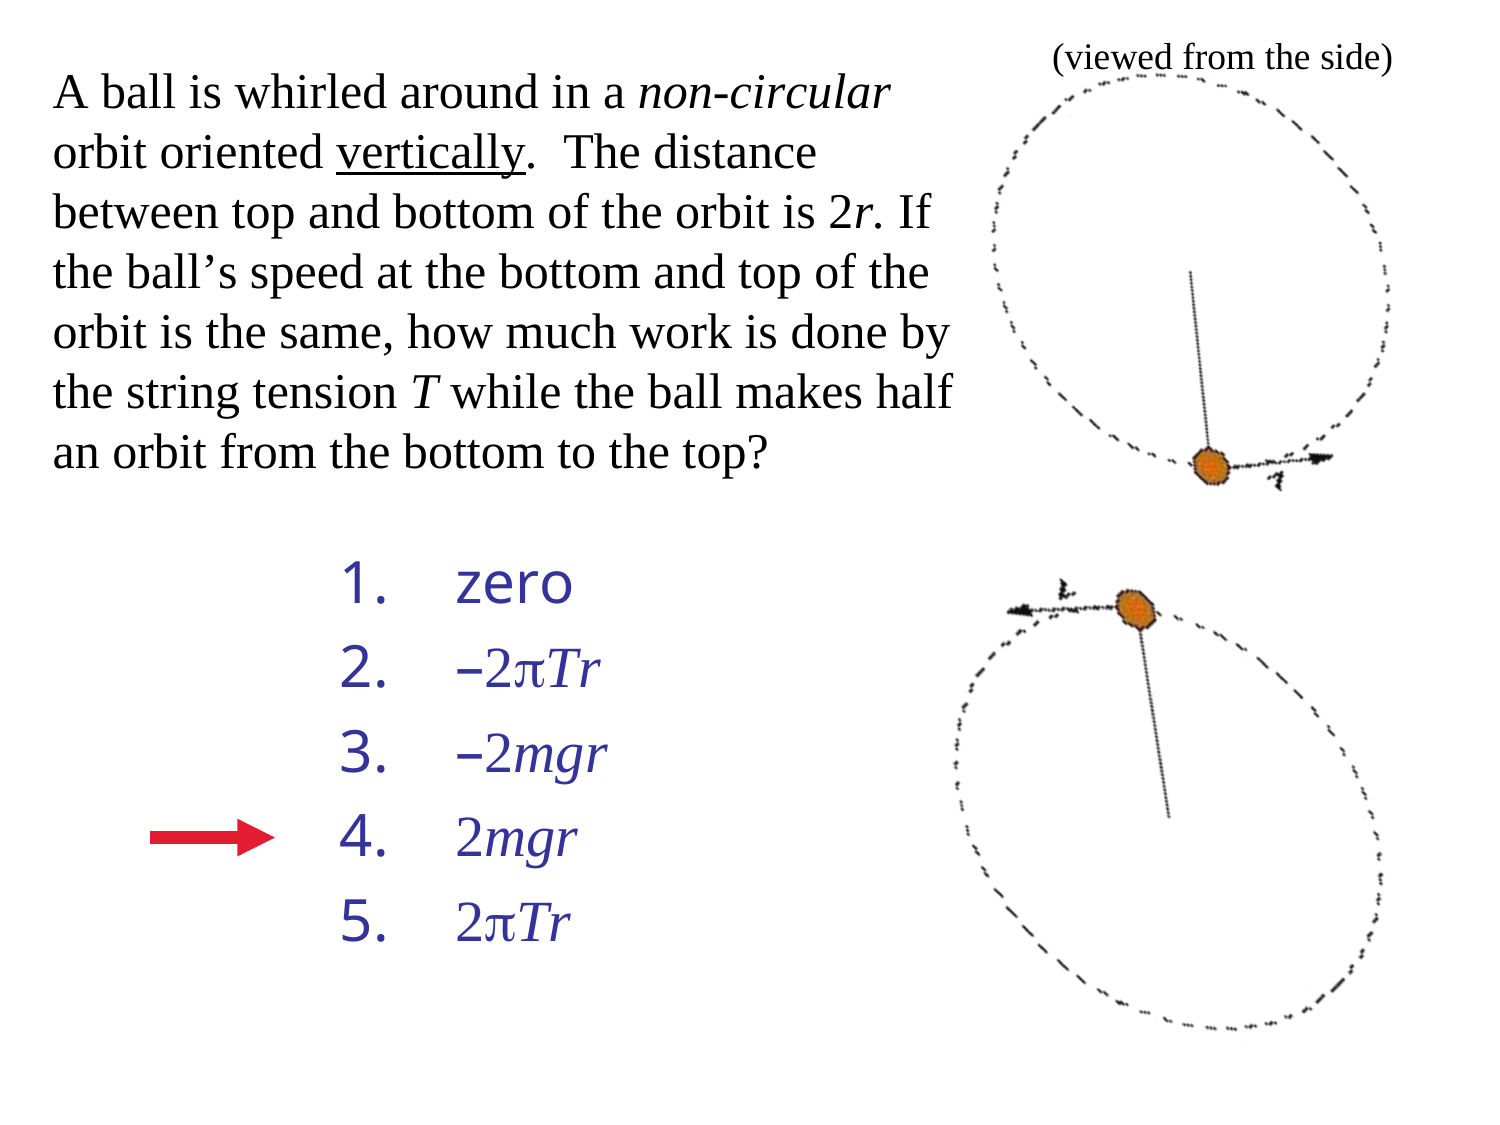

# A ball is whirled around in a non-circular orbit oriented vertically. The distance between top and bottom of the orbit is 2r. If the ball’s speed at the bottom and top of the orbit is the same, how much work is done by the string tension T while the ball makes half an orbit from the bottom to the top?
(viewed from the side)
 zero
 –2πTr
 –2mgr
 2mgr
 2πTr